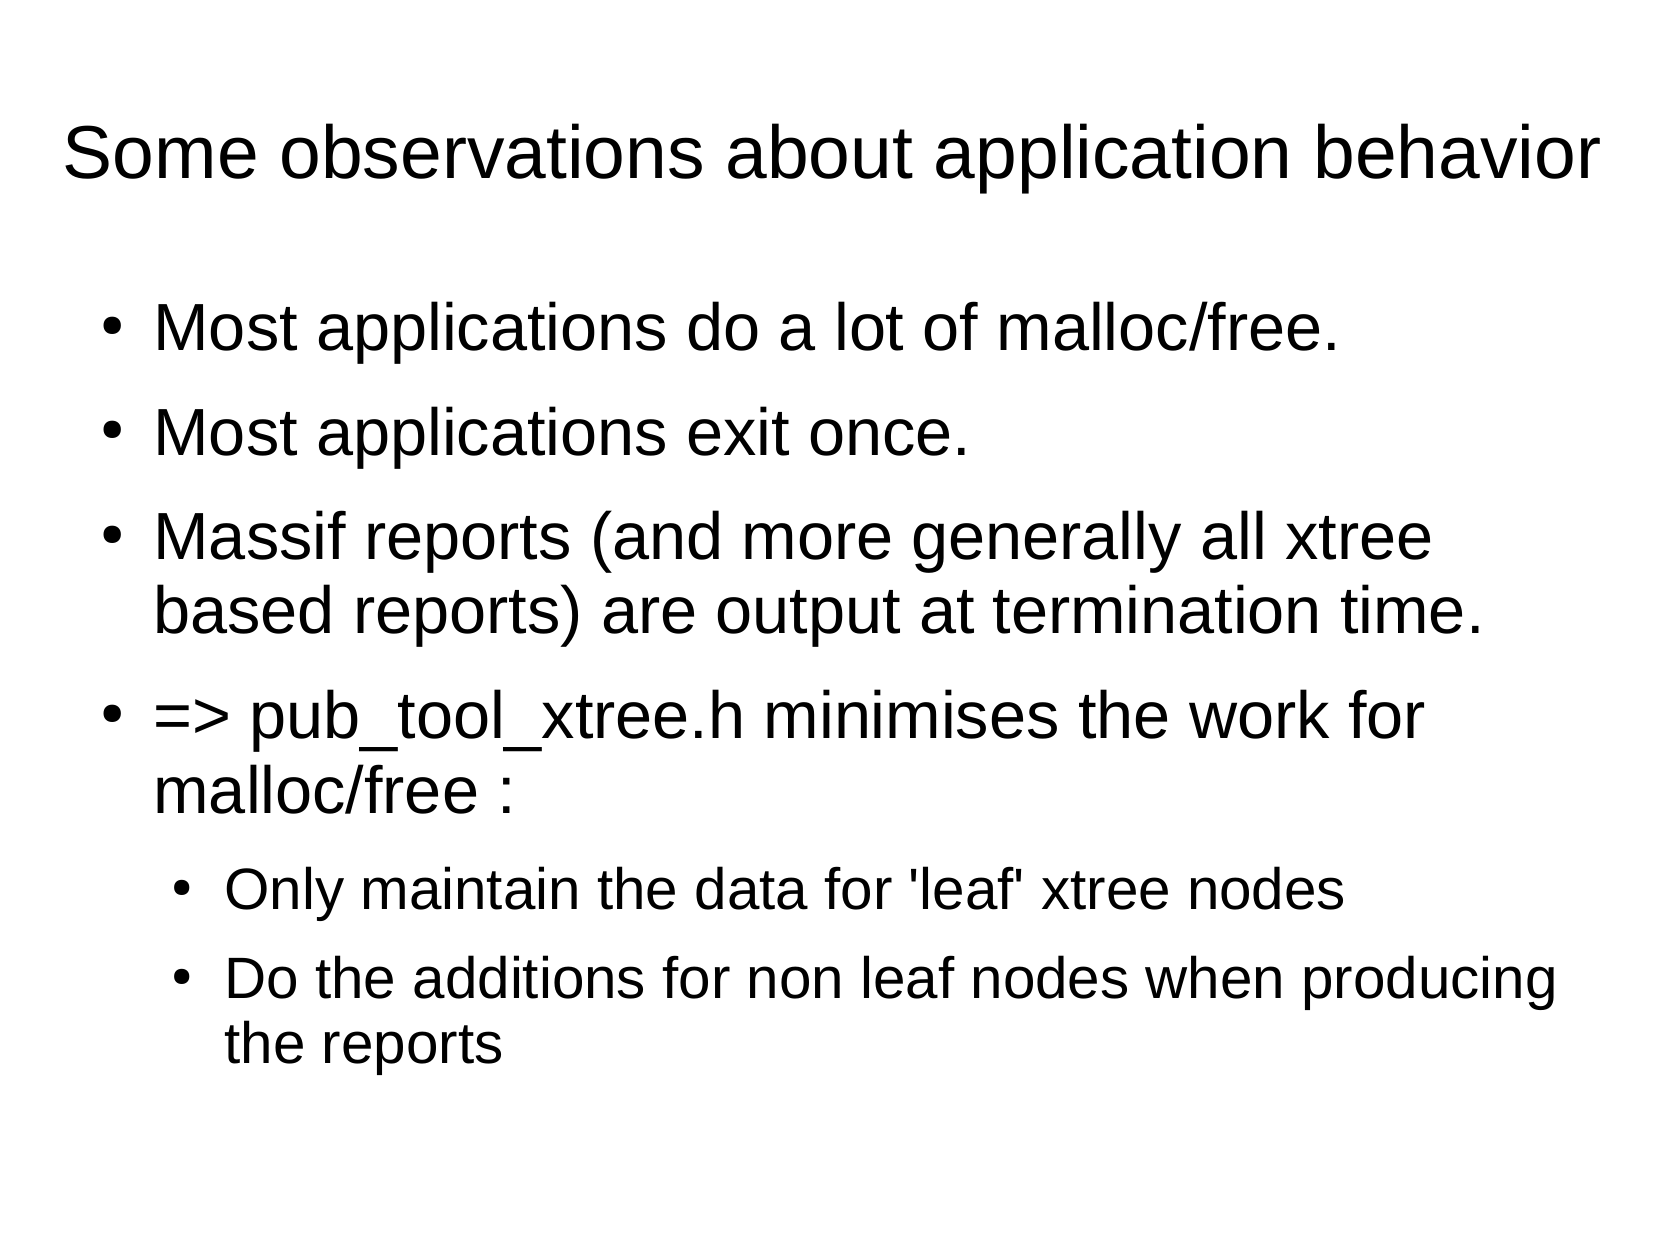

# Some observations about application behavior
Most applications do a lot of malloc/free.
Most applications exit once.
Massif reports (and more generally all xtree based reports) are output at termination time.
=> pub_tool_xtree.h minimises the work for malloc/free :
Only maintain the data for 'leaf' xtree nodes
Do the additions for non leaf nodes when producing the reports